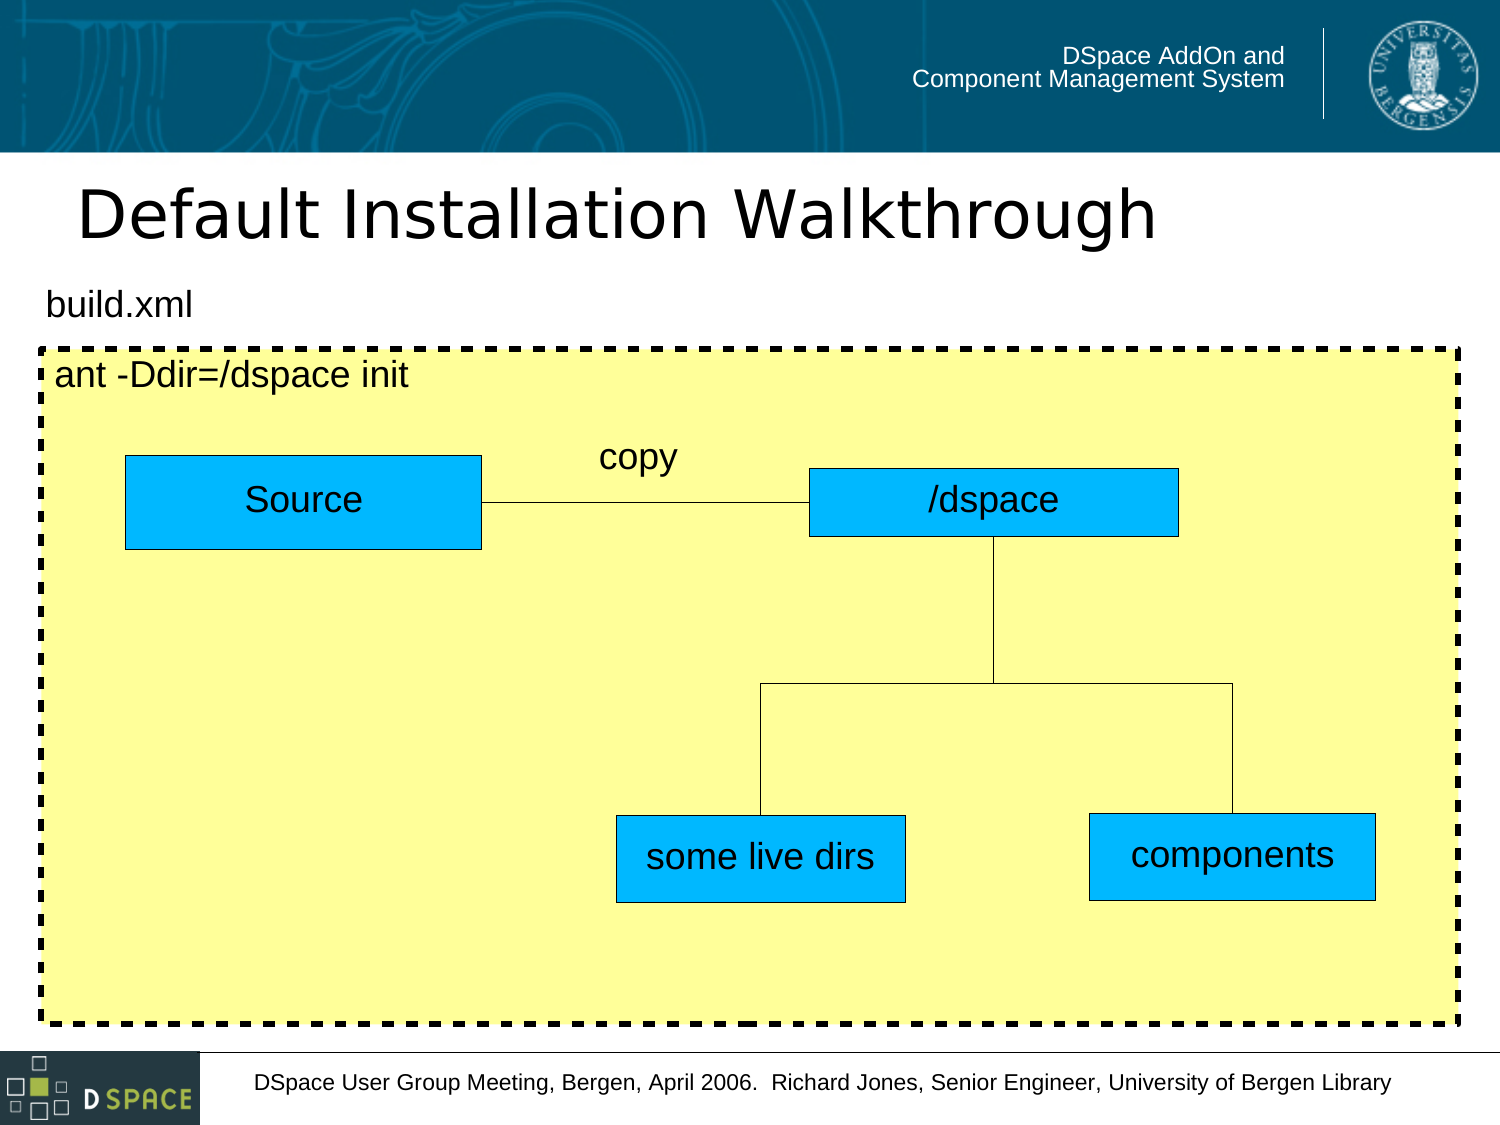

# Default Installation Walkthrough
build.xml
ant -Ddir=/dspace init
copy
Source
/dspace
components
some live dirs